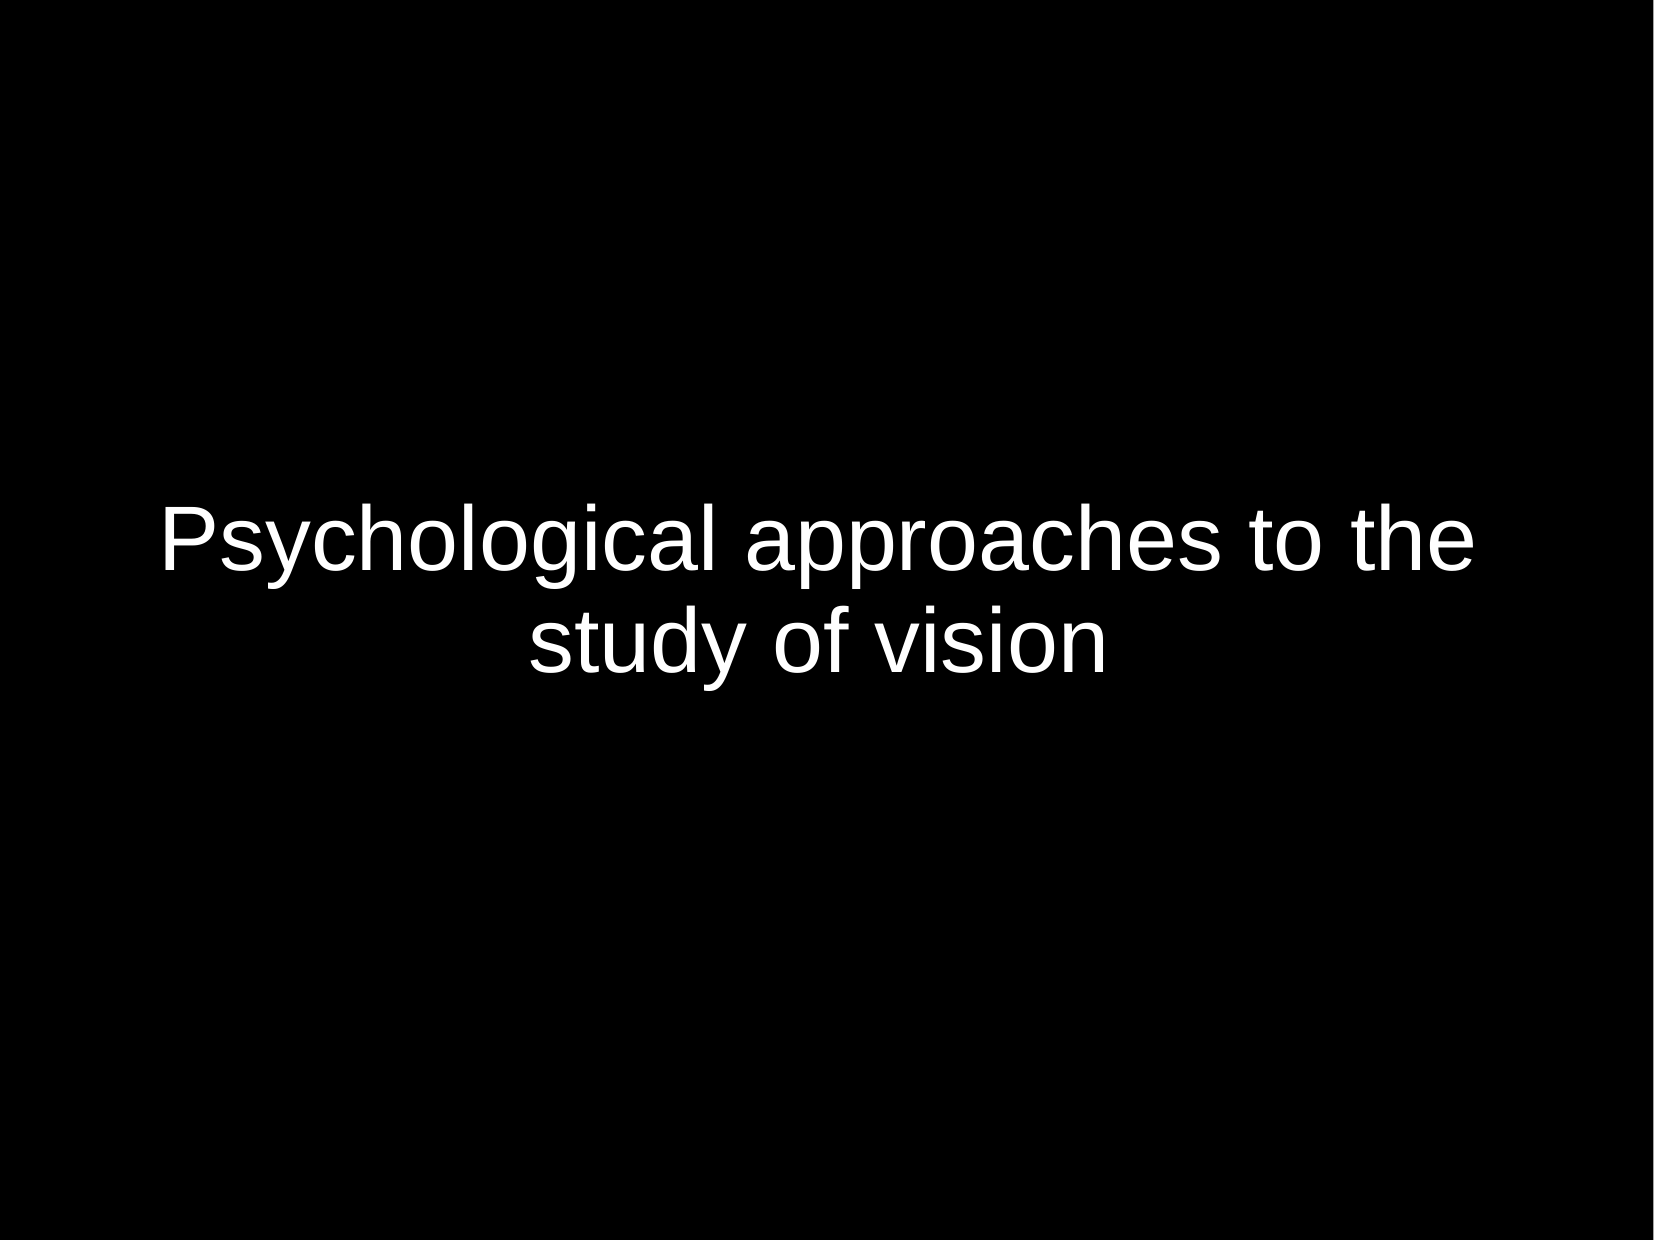

# Psychological approaches to the study of vision